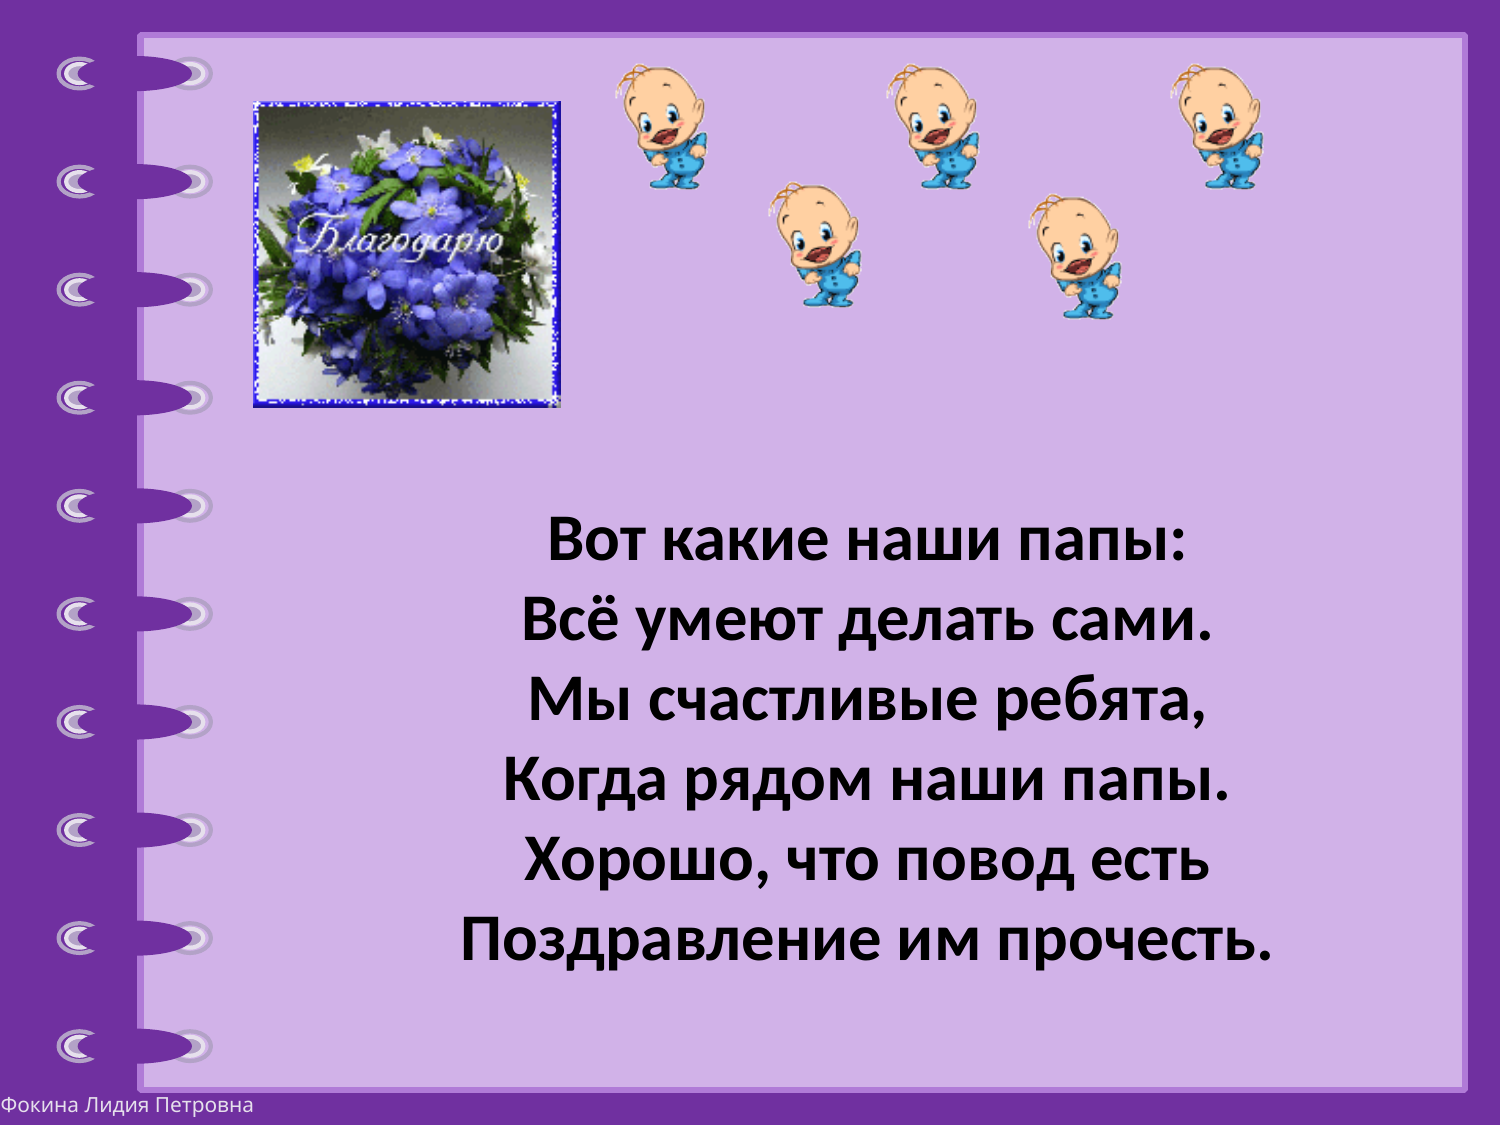

Вот какие наши папы:
Всё умеют делать сами.
Мы счастливые ребята,
Когда рядом наши папы.
Хорошо, что повод есть
Поздравление им прочесть.